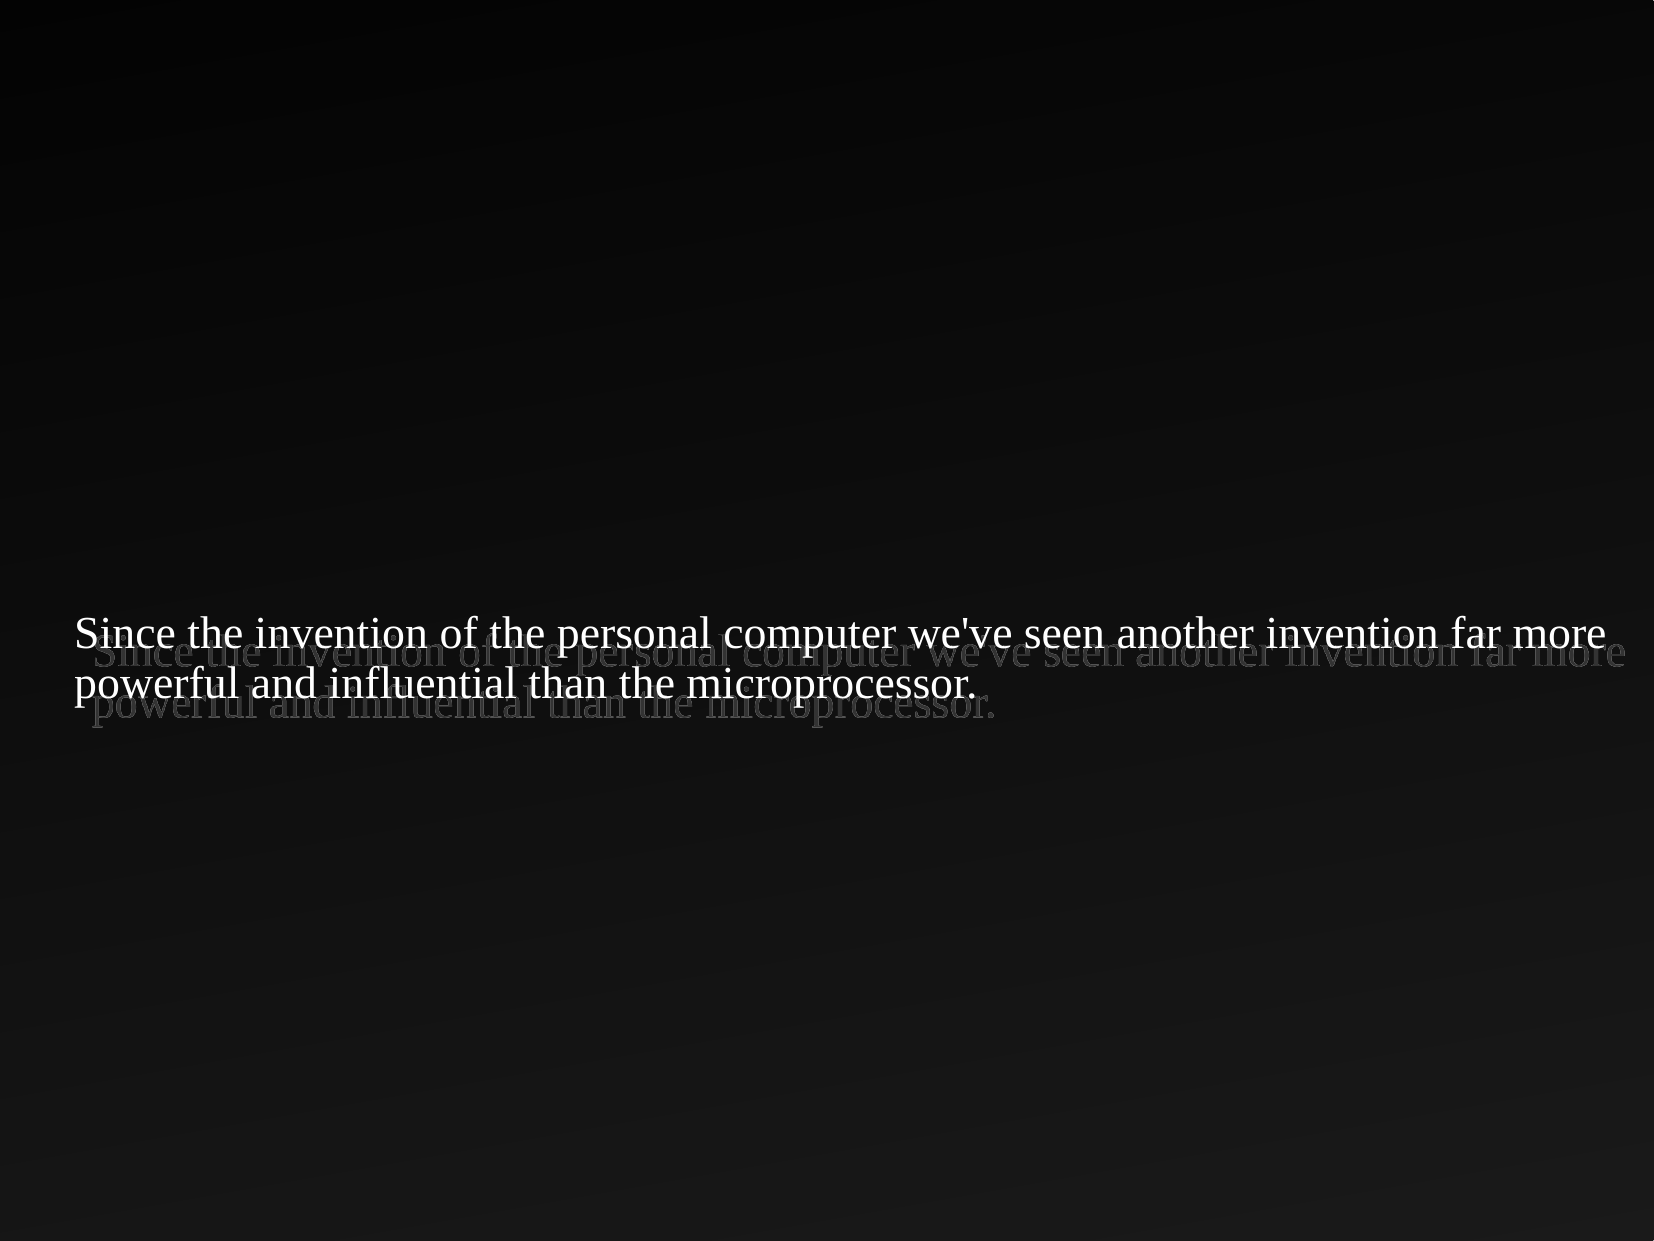

Since the invention of the personal computer we've seen another invention far more
powerful and influential than the microprocessor.